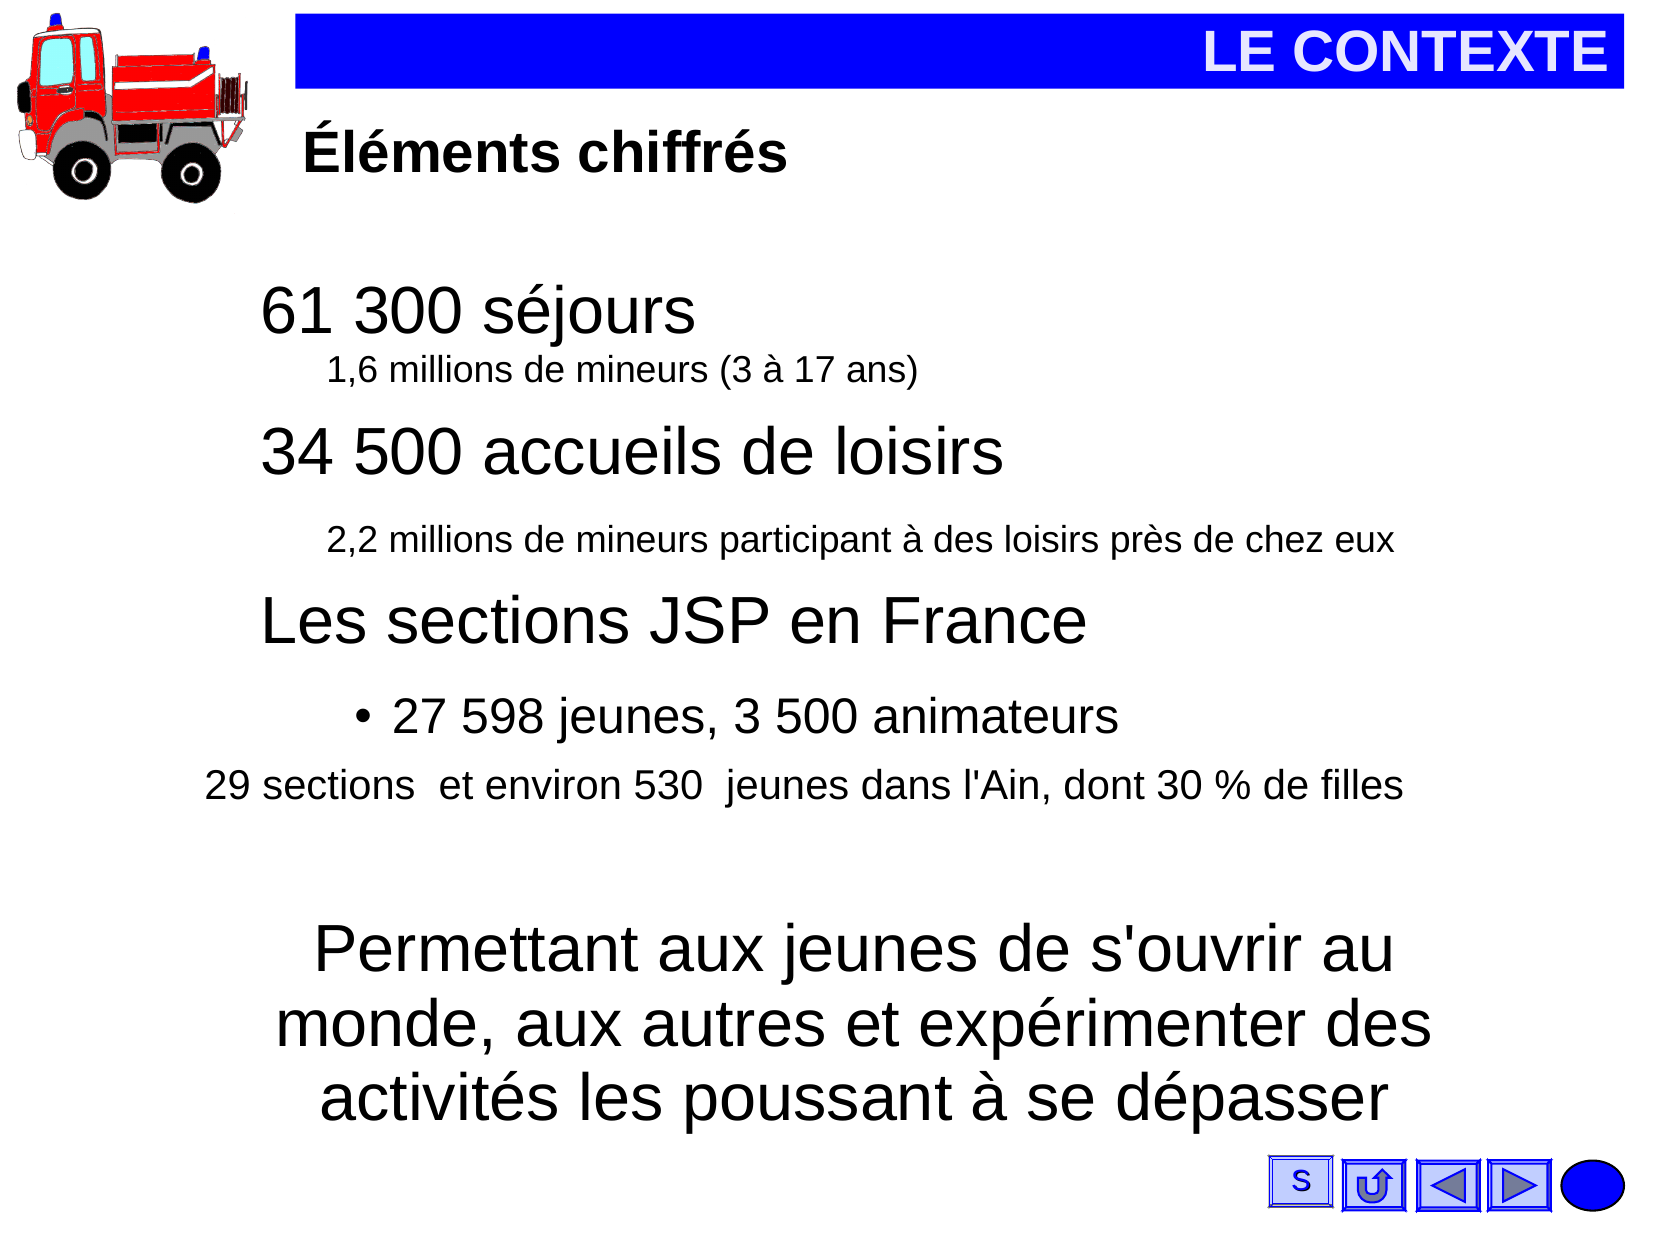

LE CONTEXTE
Éléments chiffrés
# 61 300 séjours
1,6 millions de mineurs (3 à 17 ans)
34 500 accueils de loisirs
2,2 millions de mineurs participant à des loisirs près de chez eux
Les sections JSP en France
27 598 jeunes, 3 500 animateurs
29 sections et environ 530 jeunes dans l'Ain, dont 30 % de filles
Permettant aux jeunes de s'ouvrir au monde, aux autres et expérimenter des activités les poussant à se dépasser